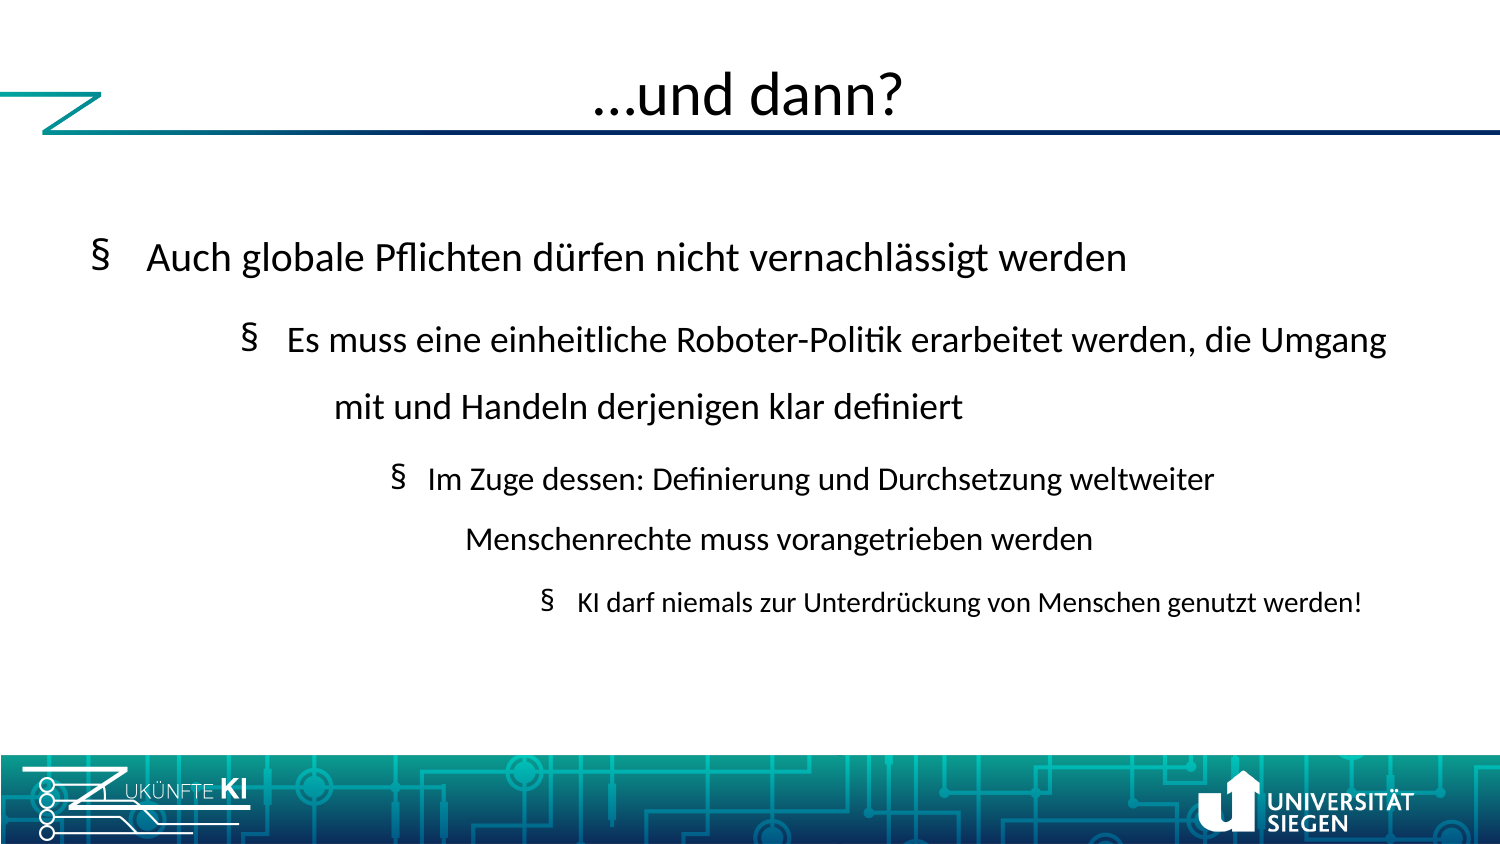

# …und dann?
Auch globale Pflichten dürfen nicht vernachlässigt werden
Es muss eine einheitliche Roboter-Politik erarbeitet werden, die Umgang mit und Handeln derjenigen klar definiert
Im Zuge dessen: Definierung und Durchsetzung weltweiter Menschenrechte muss vorangetrieben werden
KI darf niemals zur Unterdrückung von Menschen genutzt werden!